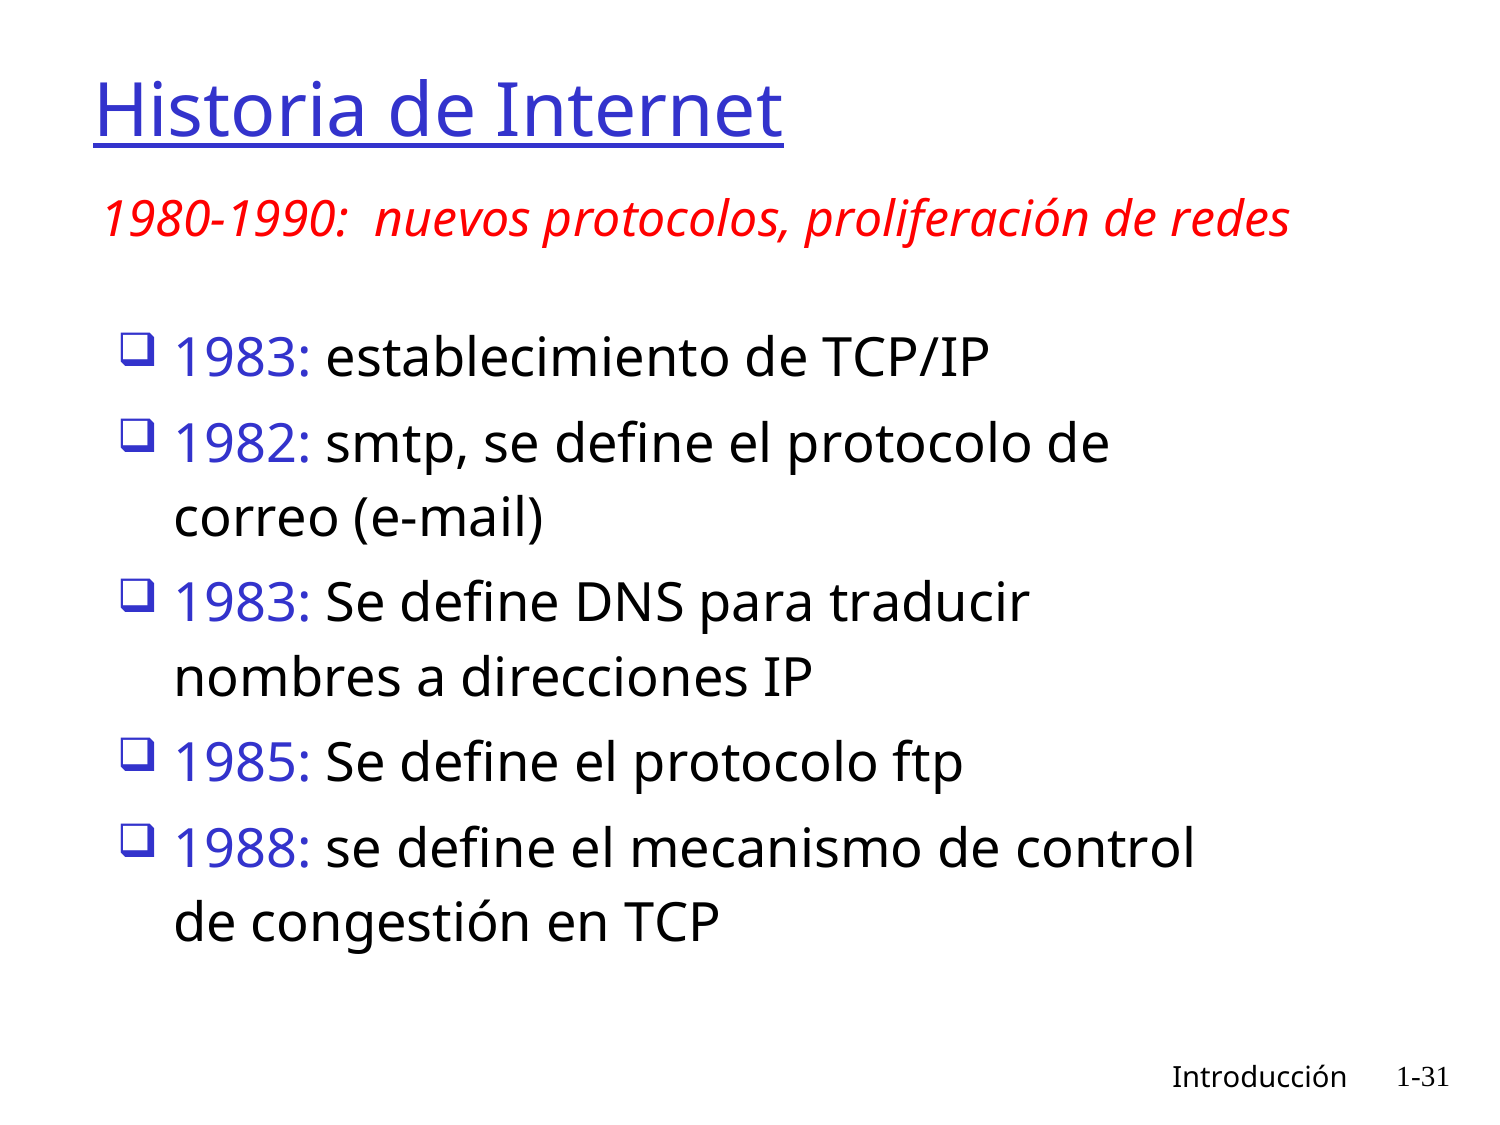

# Historia de Internet
1980-1990: nuevos protocolos, proliferación de redes
1983: establecimiento de TCP/IP
1982: smtp, se define el protocolo de correo (e-mail)
1983: Se define DNS para traducir nombres a direcciones IP
1985: Se define el protocolo ftp
1988: se define el mecanismo de control de congestión en TCP
 Introducción